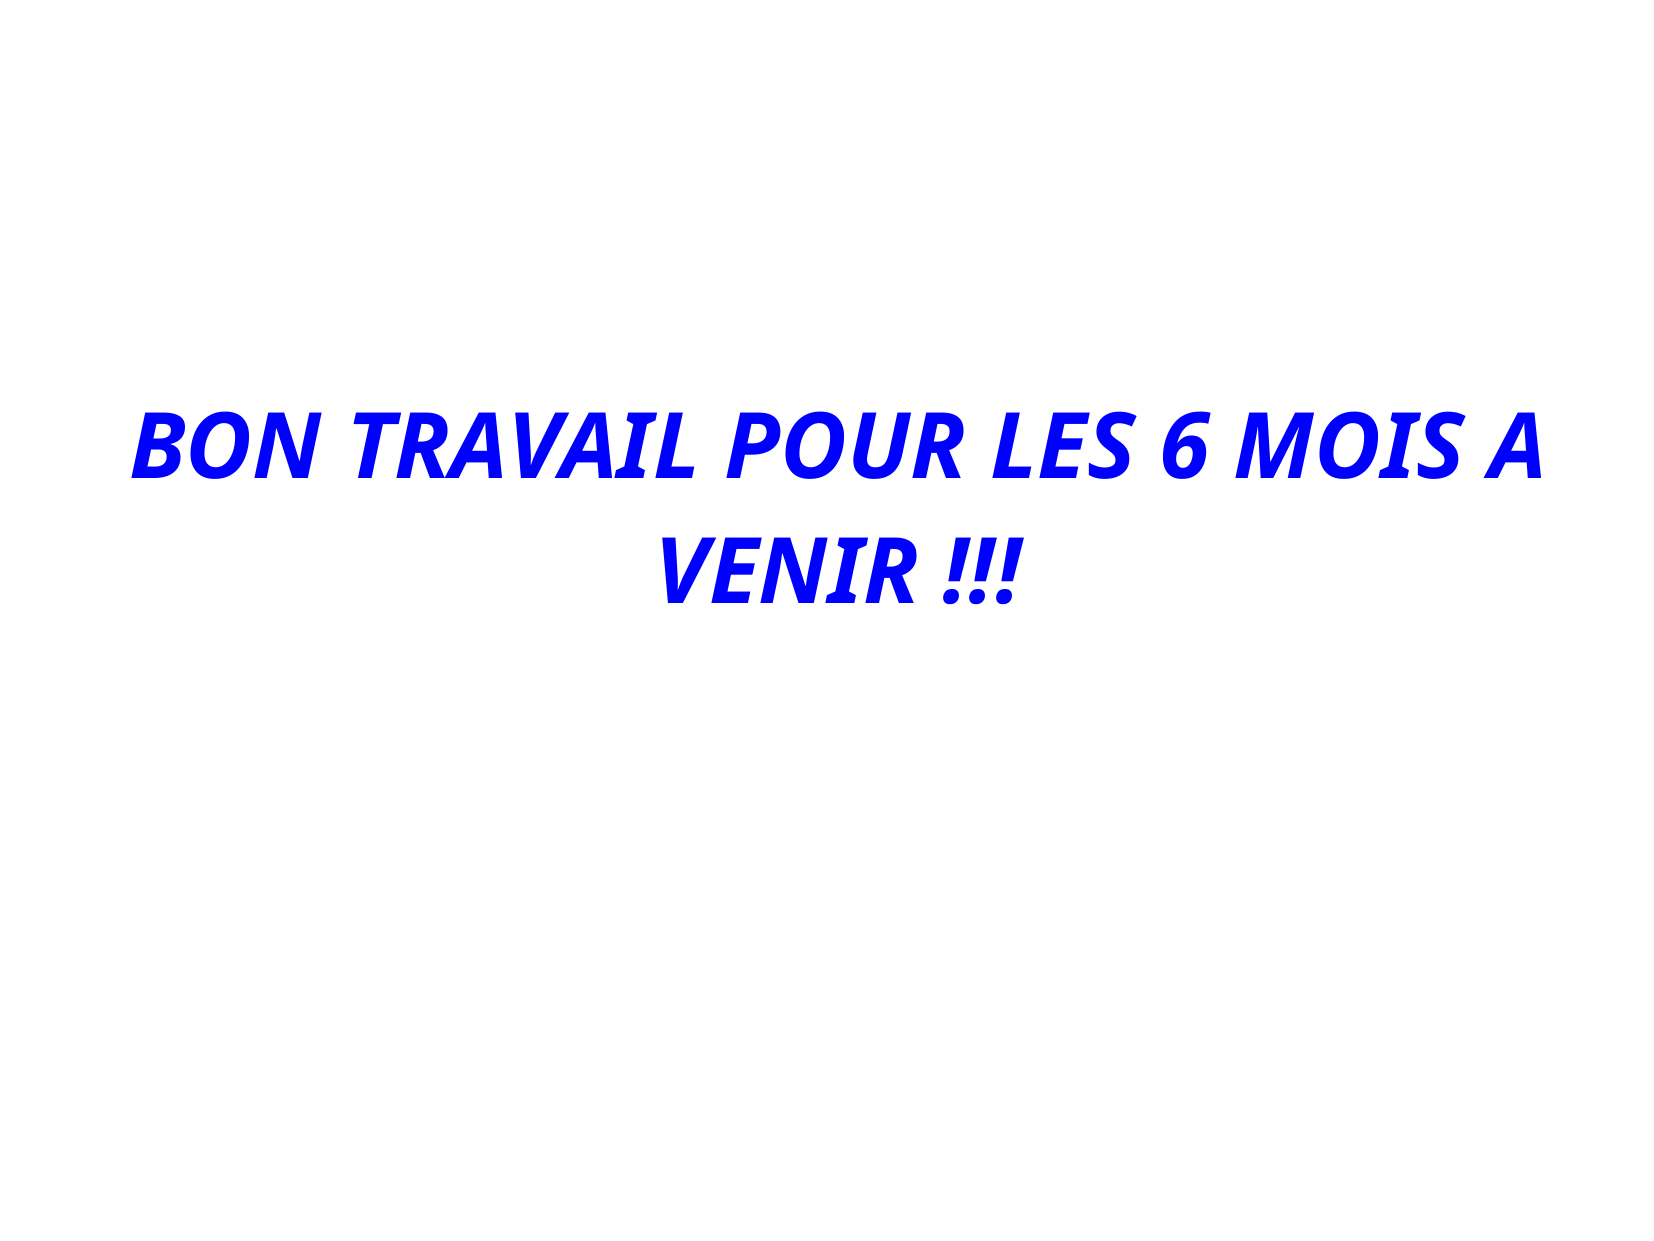

# BON TRAVAIL POUR LES 6 MOIS A VENIR !!!